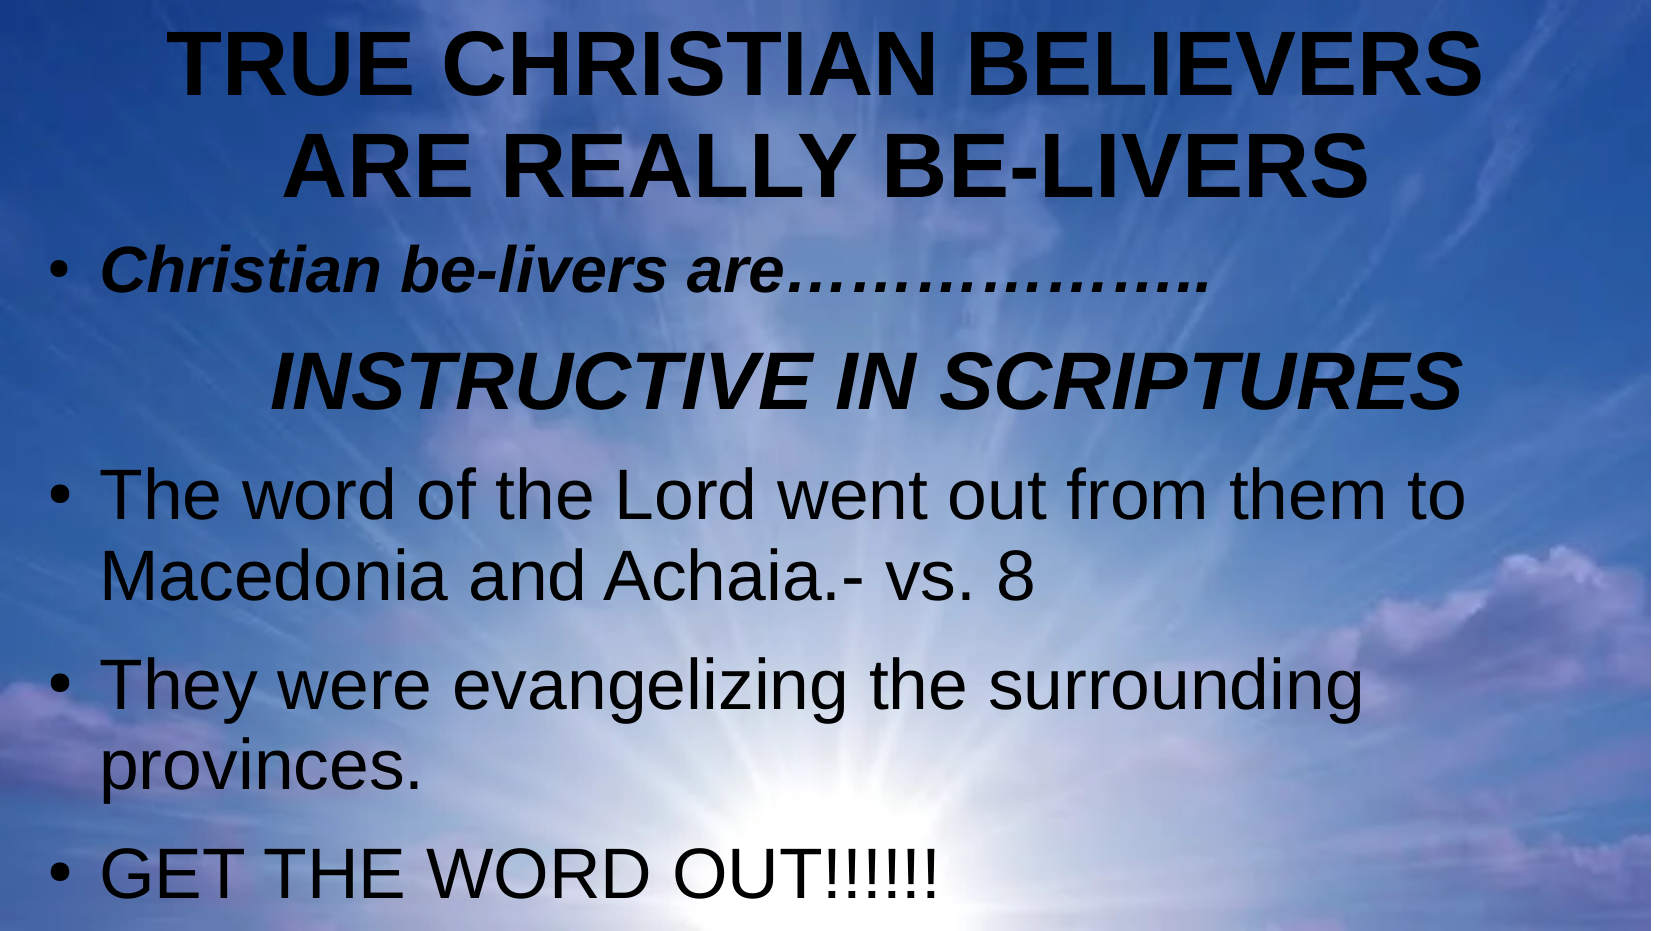

# TRUE CHRISTIAN BELIEVERS ARE REALLY BE-LIVERS
Christian be-livers are………………..
INSTRUCTIVE IN SCRIPTURES
The word of the Lord went out from them to Macedonia and Achaia.- vs. 8
They were evangelizing the surrounding provinces.
GET THE WORD OUT!!!!!!